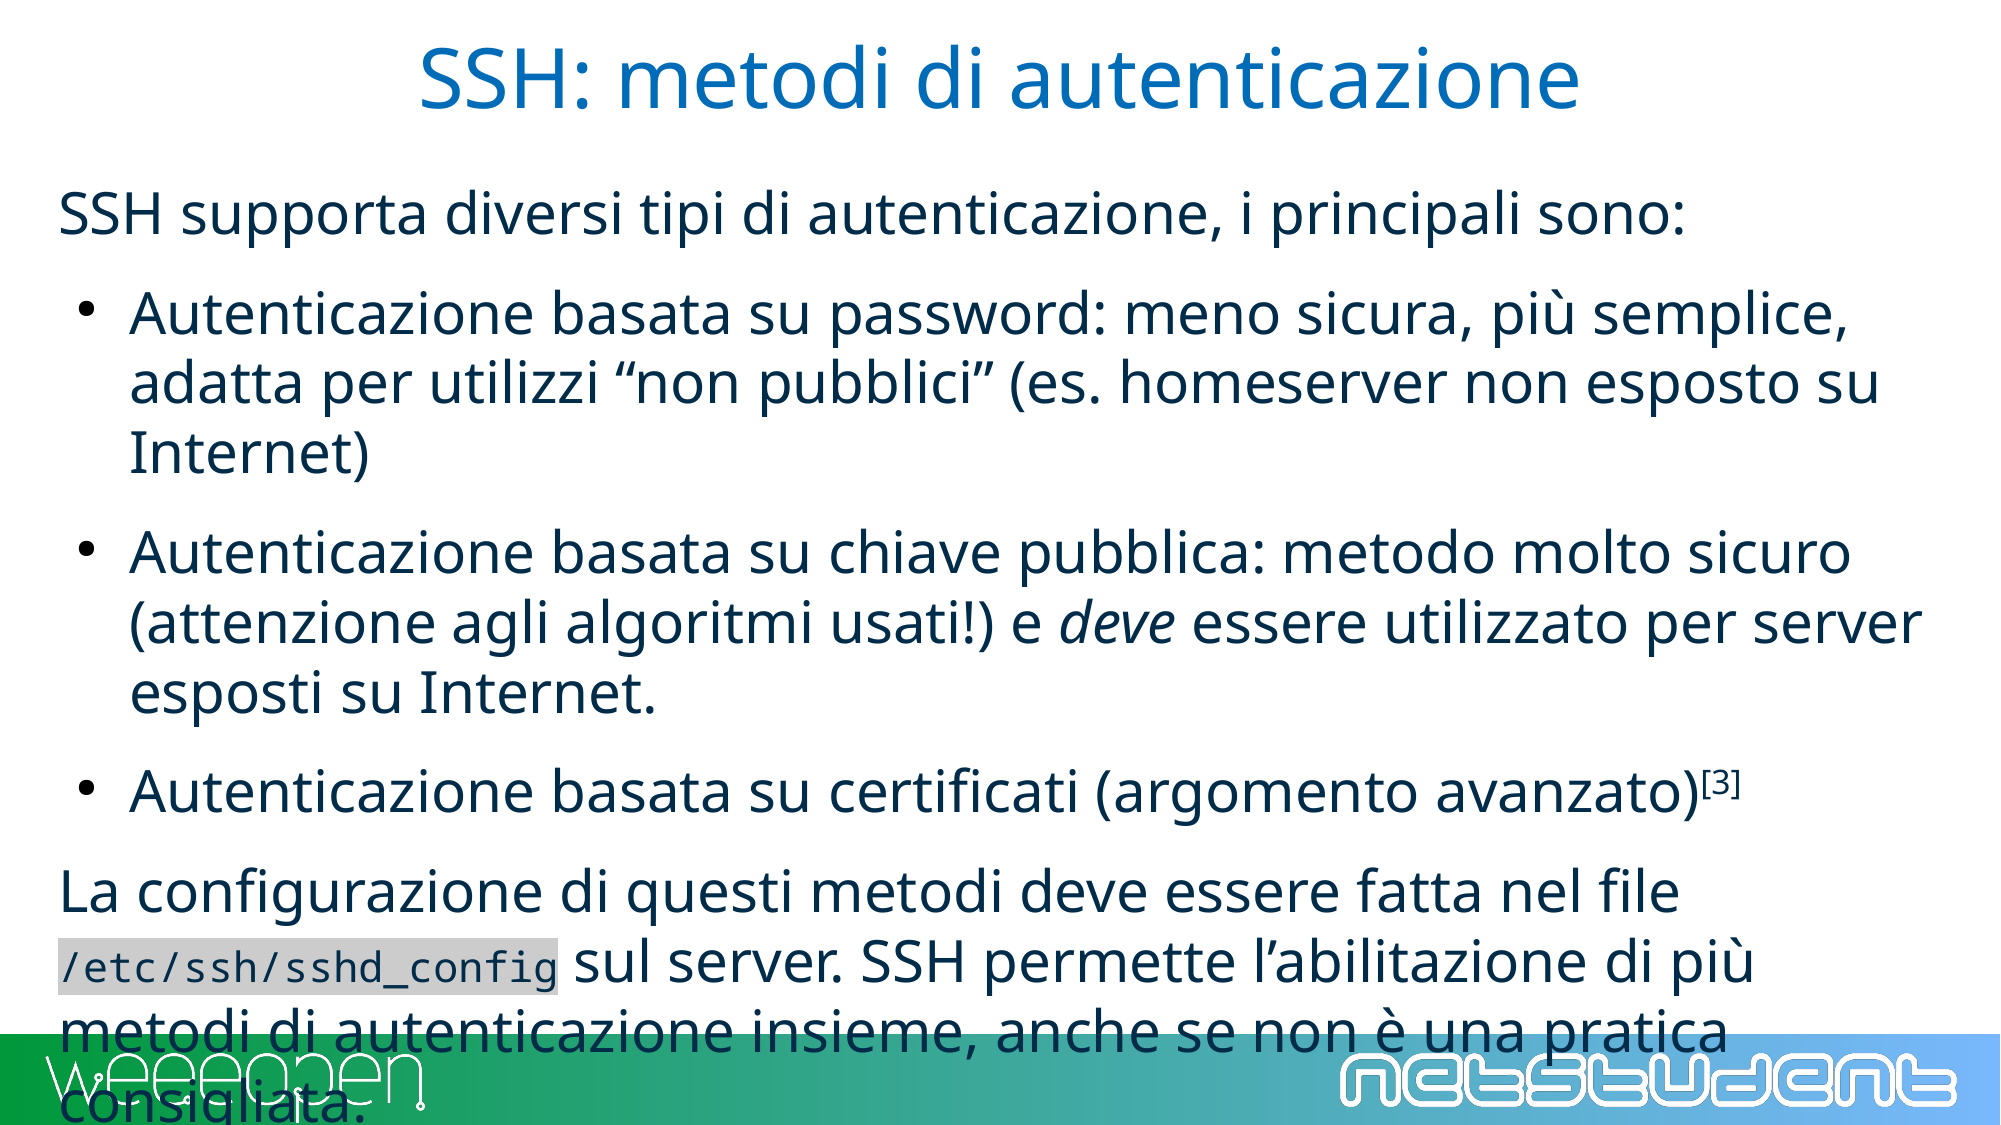

# SSH: metodi di autenticazione
SSH supporta diversi tipi di autenticazione, i principali sono:
Autenticazione basata su password: meno sicura, più semplice, adatta per utilizzi “non pubblici” (es. homeserver non esposto su Internet)
Autenticazione basata su chiave pubblica: metodo molto sicuro (attenzione agli algoritmi usati!) e deve essere utilizzato per server esposti su Internet.
Autenticazione basata su certificati (argomento avanzato)[3]
La configurazione di questi metodi deve essere fatta nel file /etc/ssh/sshd_config sul server. SSH permette l’abilitazione di più metodi di autenticazione insieme, anche se non è una pratica consigliata.